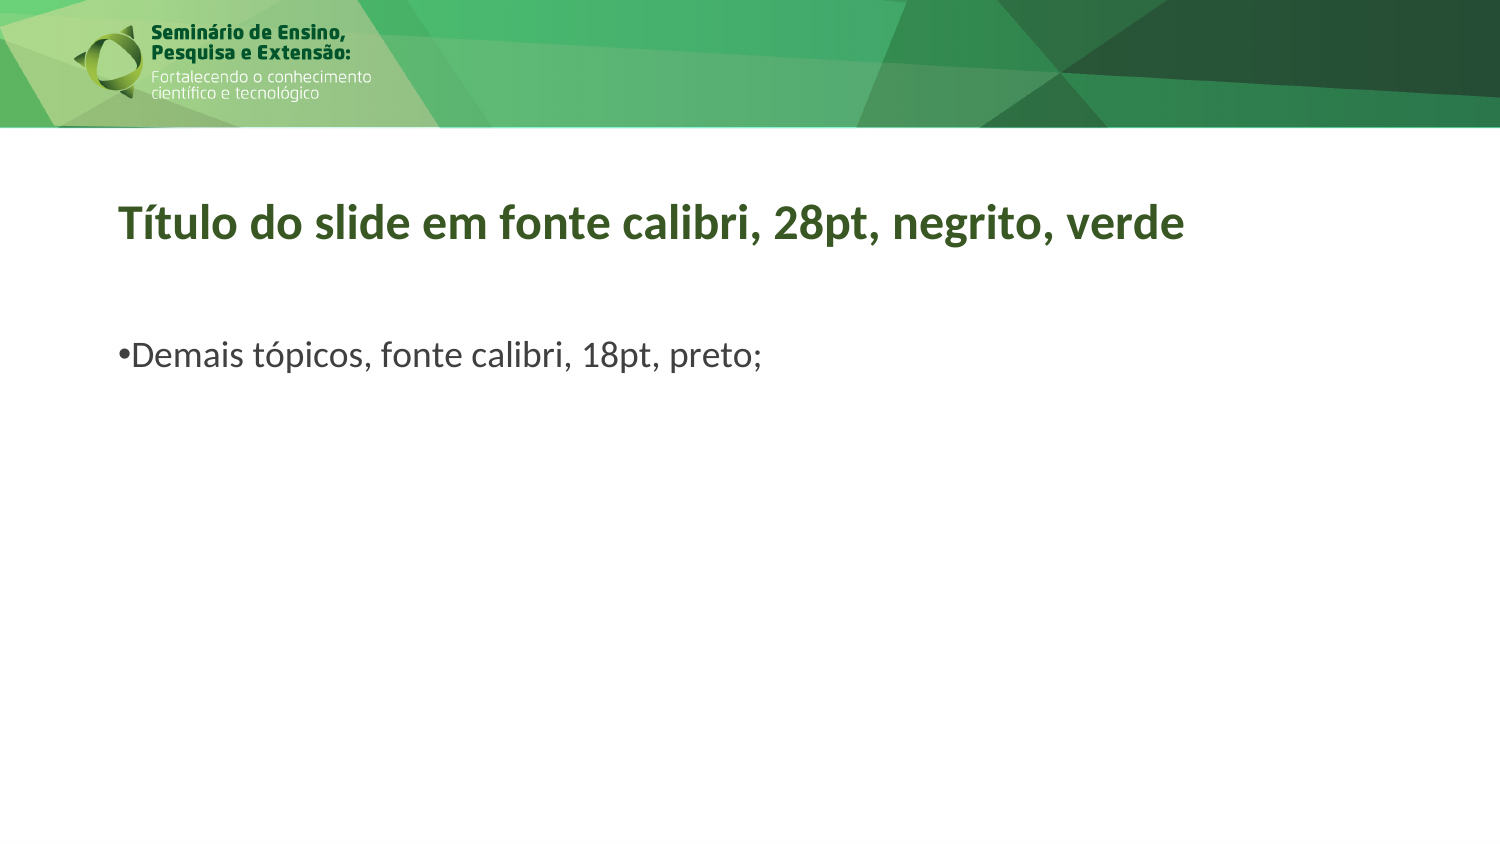

Título do slide em fonte calibri, 28pt, negrito, verde
Demais tópicos, fonte calibri, 18pt, preto;